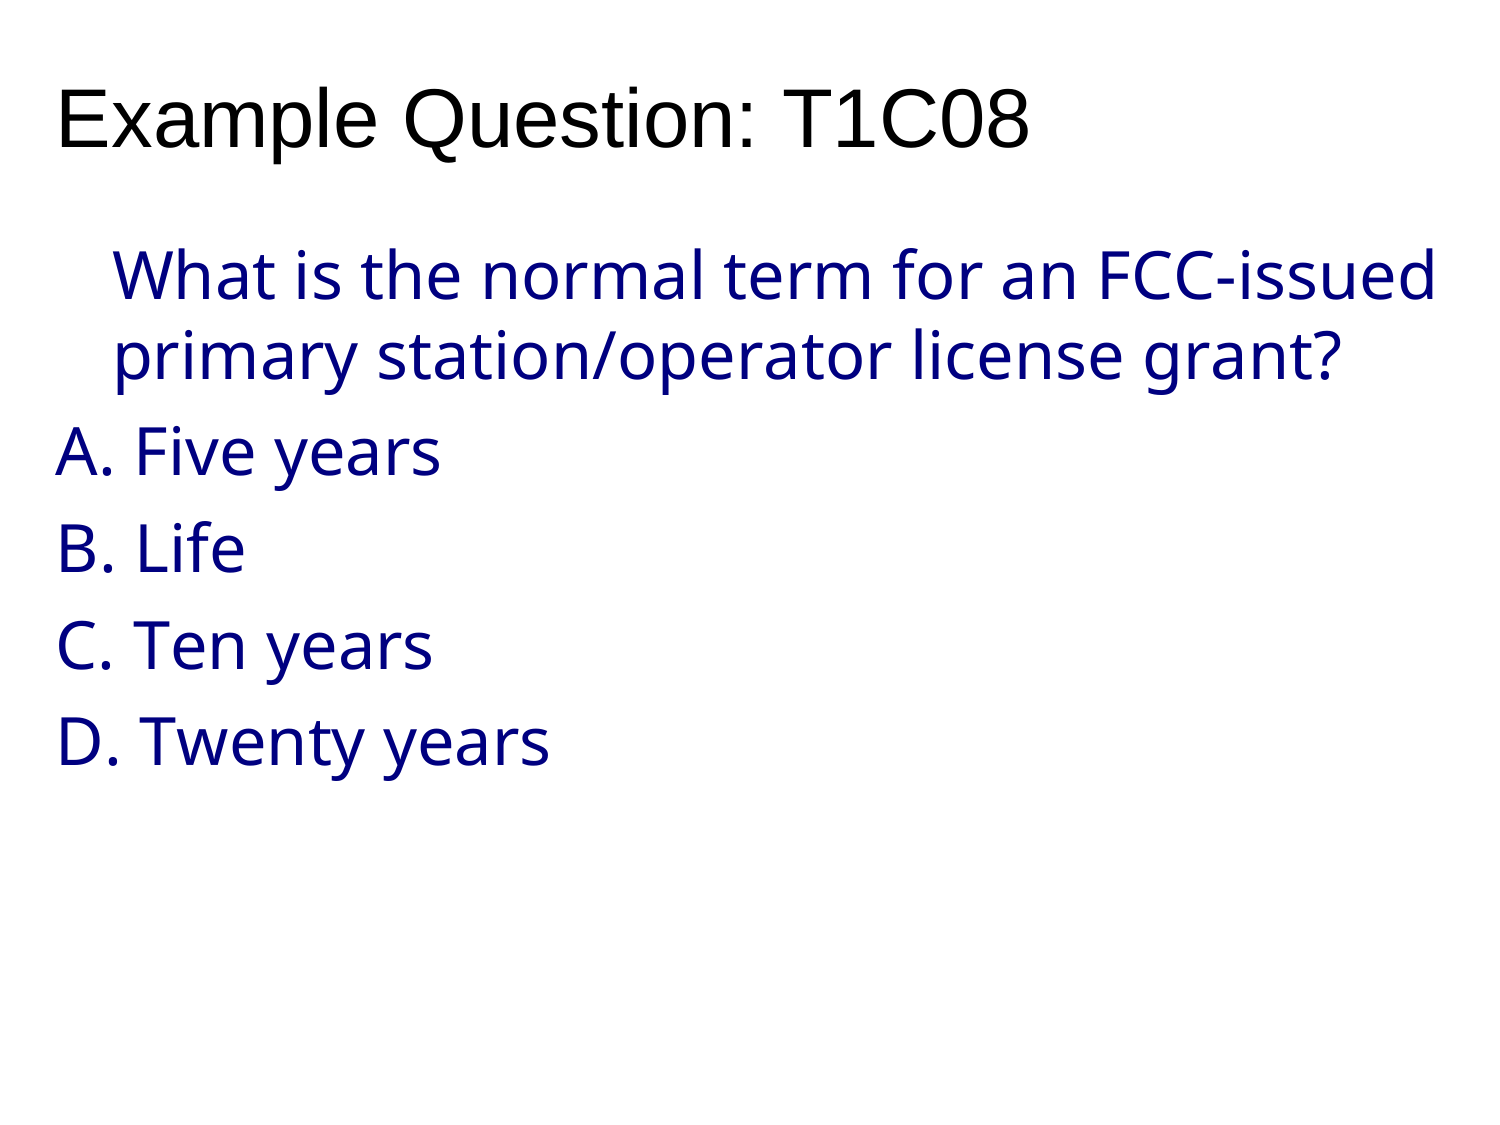

# Example Question: T1C08
What is the normal term for an FCC-issued primary station/operator license grant?
A. Five years
B. Life
C. Ten years
D. Twenty years